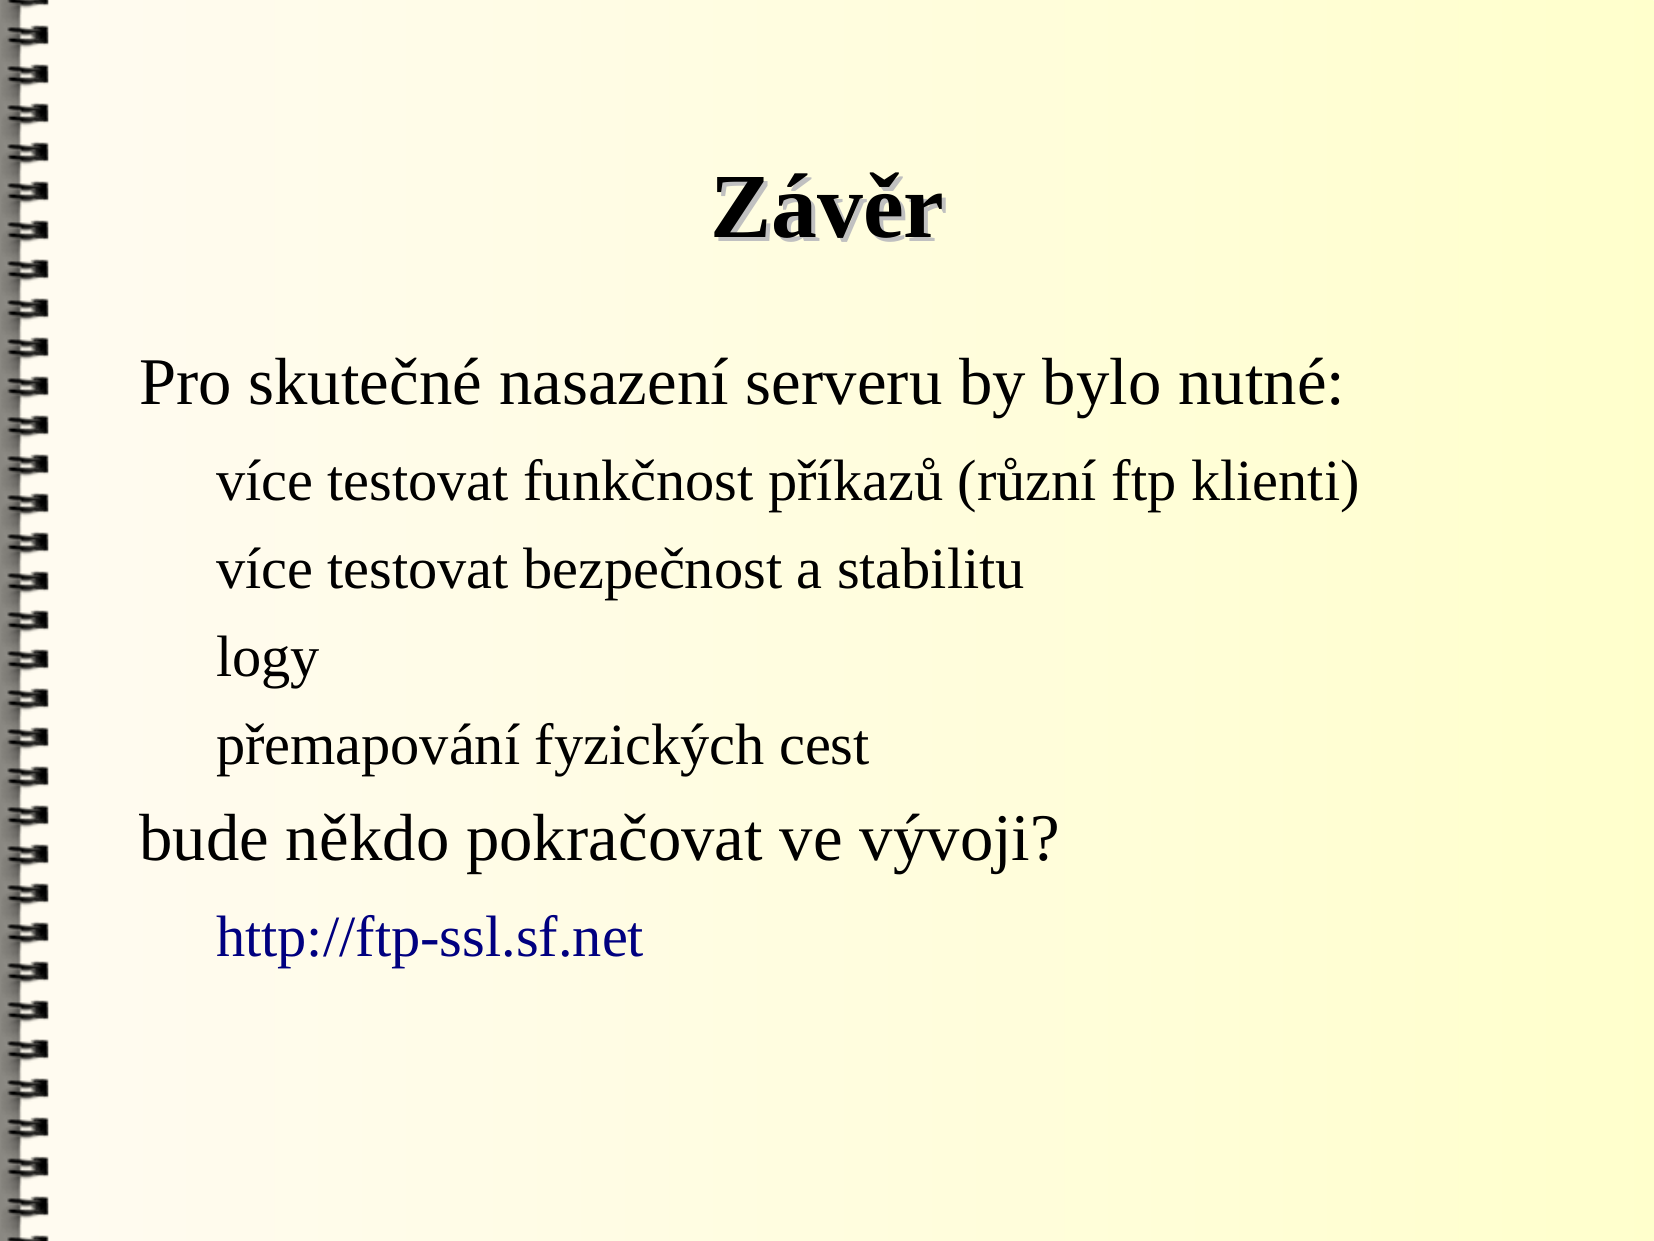

# Závěr
Pro skutečné nasazení serveru by bylo nutné:
více testovat funkčnost příkazů (různí ftp klienti)
více testovat bezpečnost a stabilitu
logy
přemapování fyzických cest
bude někdo pokračovat ve vývoji?
http://ftp-ssl.sf.net